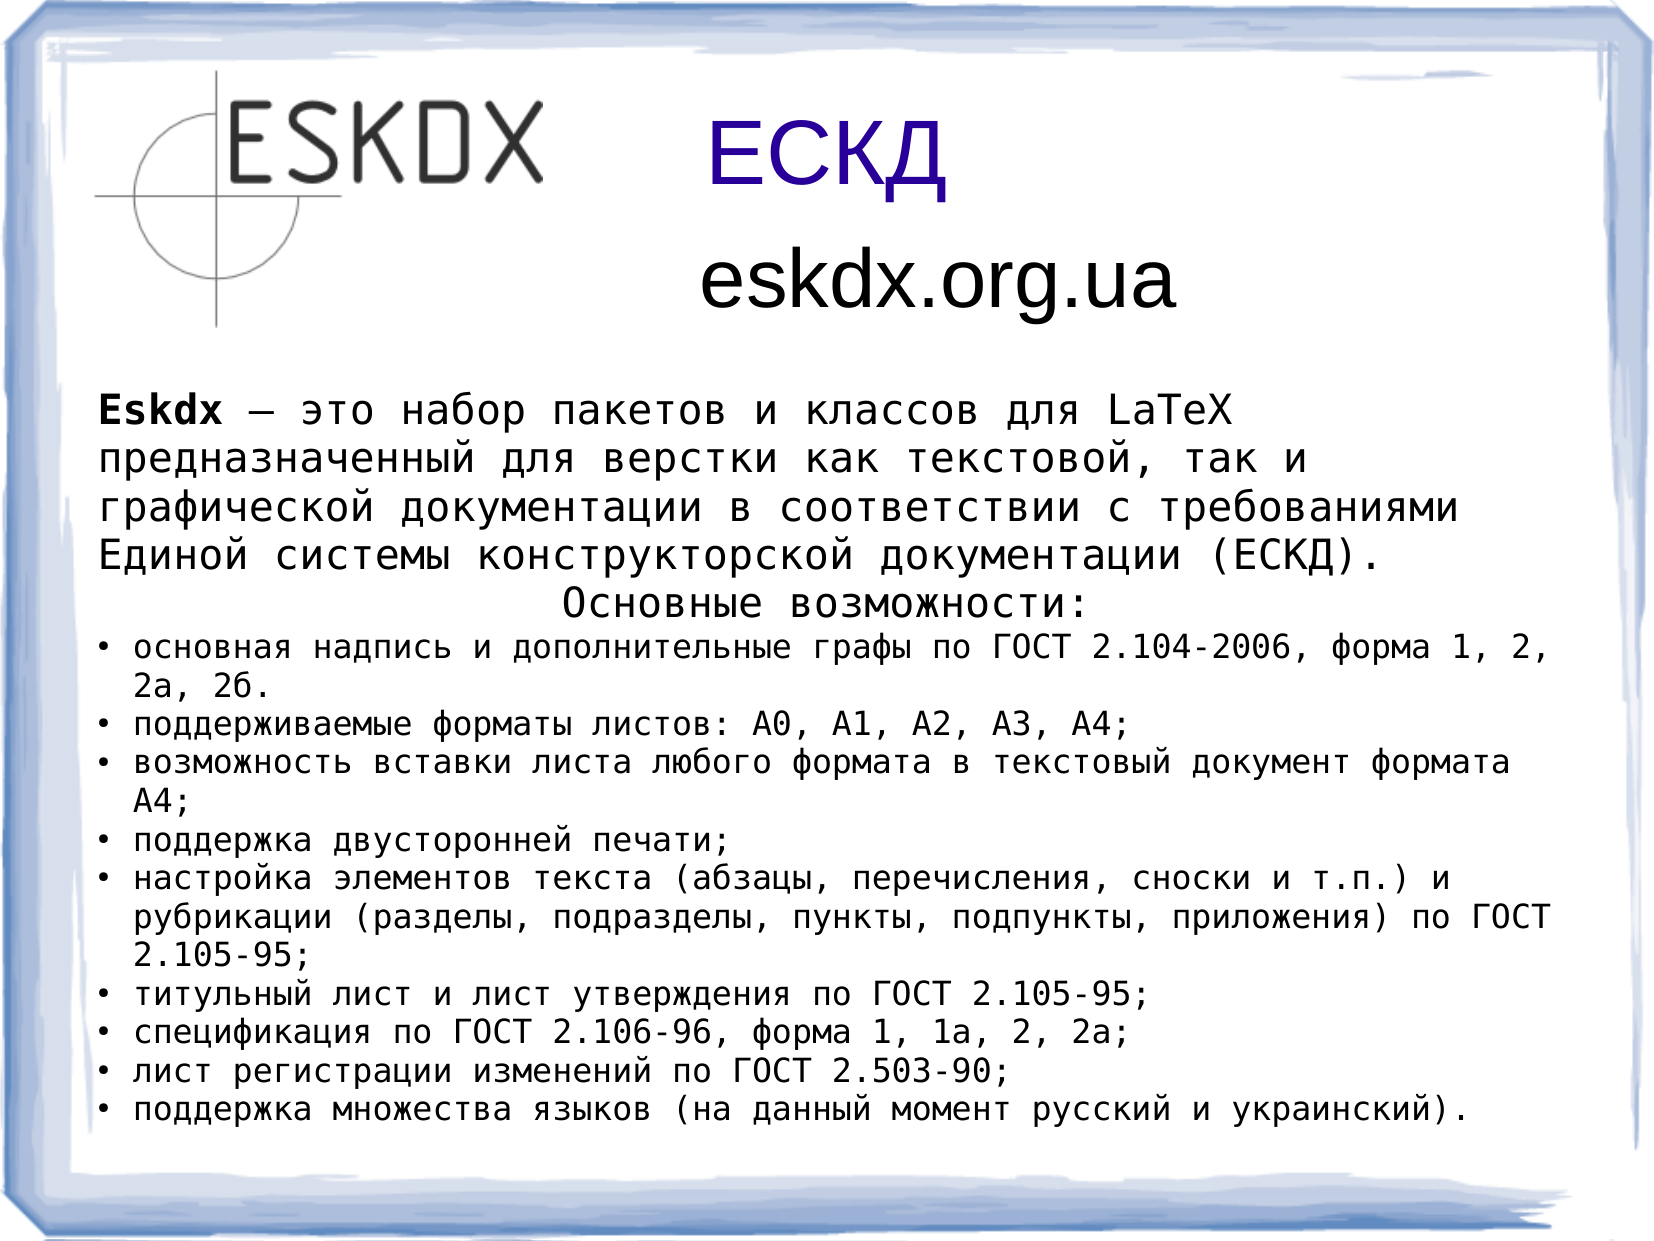

# ЕСКД
eskdx.org.ua
Eskdx — это набор пакетов и классов для LaTeX предназначенный для верстки как текстовой, так и графической документации в соответствии с требованиями Единой системы конструкторской документации (ЕСКД).
Основные возможности:
основная надпись и дополнительные графы по ГОСТ 2.104-2006, форма 1, 2, 2а, 2б.
поддерживаемые форматы листов: А0, А1, А2, А3, А4;
возможность вставки листа любого формата в текстовый документ формата А4;
поддержка двусторонней печати;
настройка элементов текста (абзацы, перечисления, сноски и т.п.) и рубрикации (разделы, подразделы, пункты, подпункты, приложения) по ГОСТ 2.105-95;
титульный лист и лист утверждения по ГОСТ 2.105-95;
спецификация по ГОСТ 2.106-96, форма 1, 1а, 2, 2а;
лист регистрации изменений по ГОСТ 2.503-90;
поддержка множества языков (на данный момент русский и украинский).